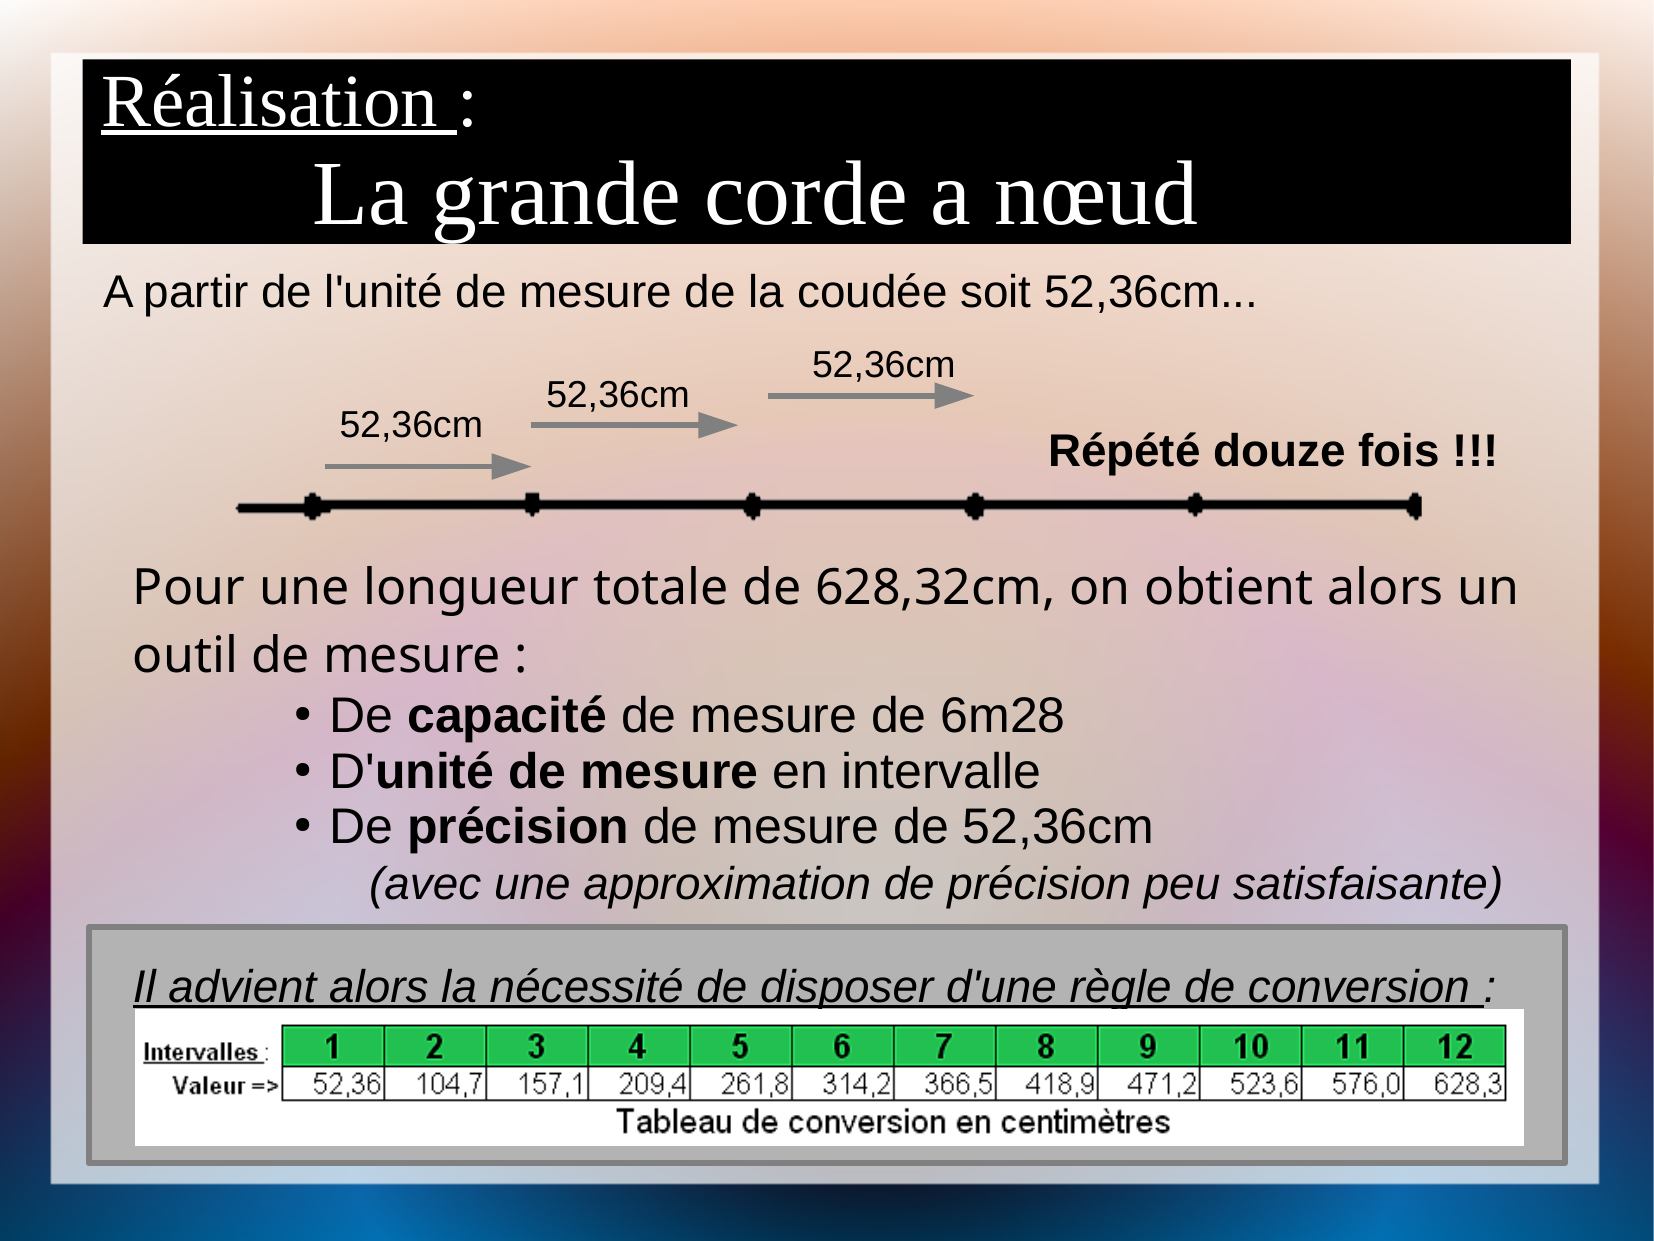

# Réalisation : La grande corde a nœud
A partir de l'unité de mesure de la coudée soit 52,36cm...
52,36cm
52,36cm
52,36cm
Répété douze fois !!!
Pour une longueur totale de 628,32cm, on obtient alors un outil de mesure :
De capacité de mesure de 6m28
D'unité de mesure en intervalle
De précision de mesure de 52,36cm
 (avec une approximation de précision peu satisfaisante)
Il advient alors la nécessité de disposer d'une règle de conversion :